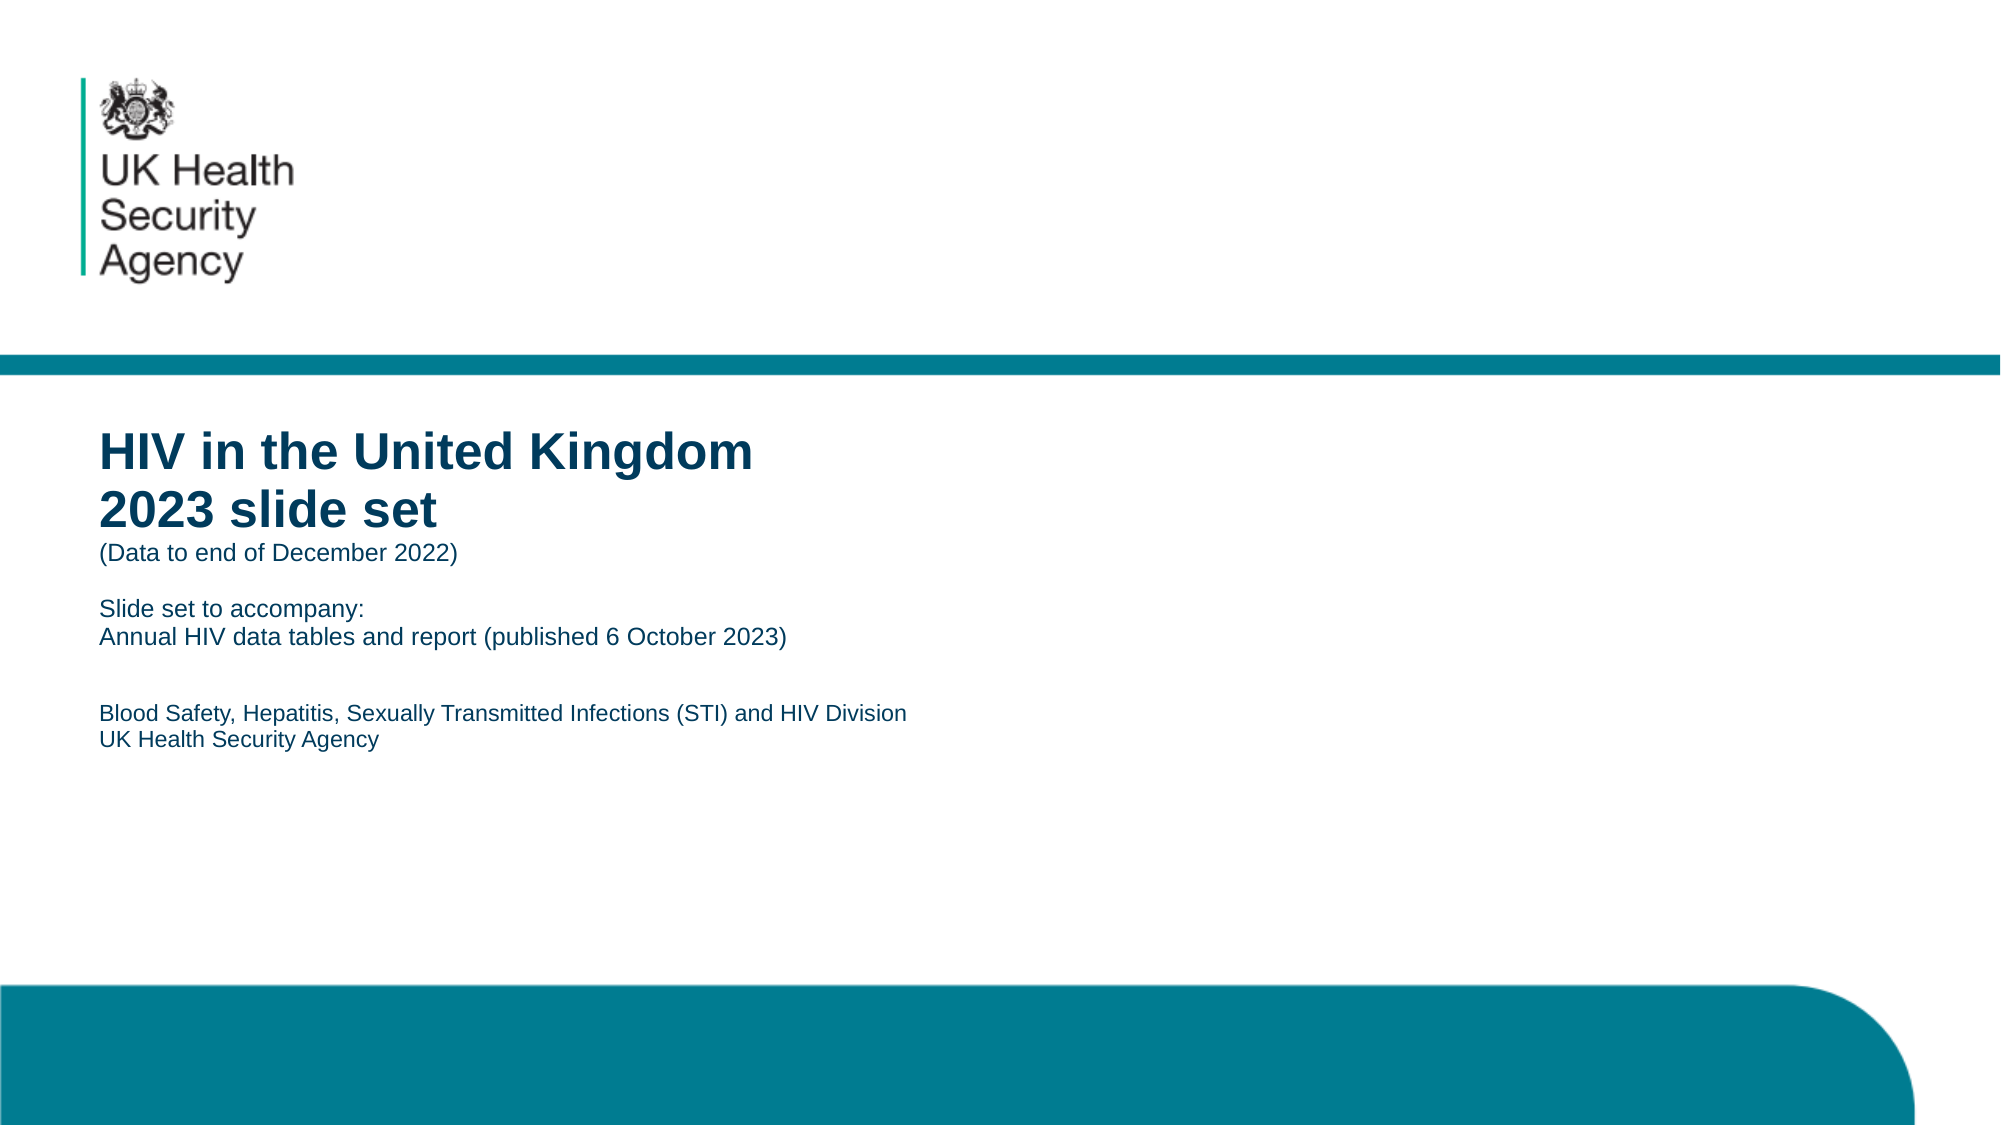

# HIV in the United Kingdom 2023 slide set (Data to end of December 2022) Slide set to accompany: Annual HIV data tables and report (published 6 October 2023) Blood Safety, Hepatitis, Sexually Transmitted Infections (STI) and HIV Division UK Health Security Agency